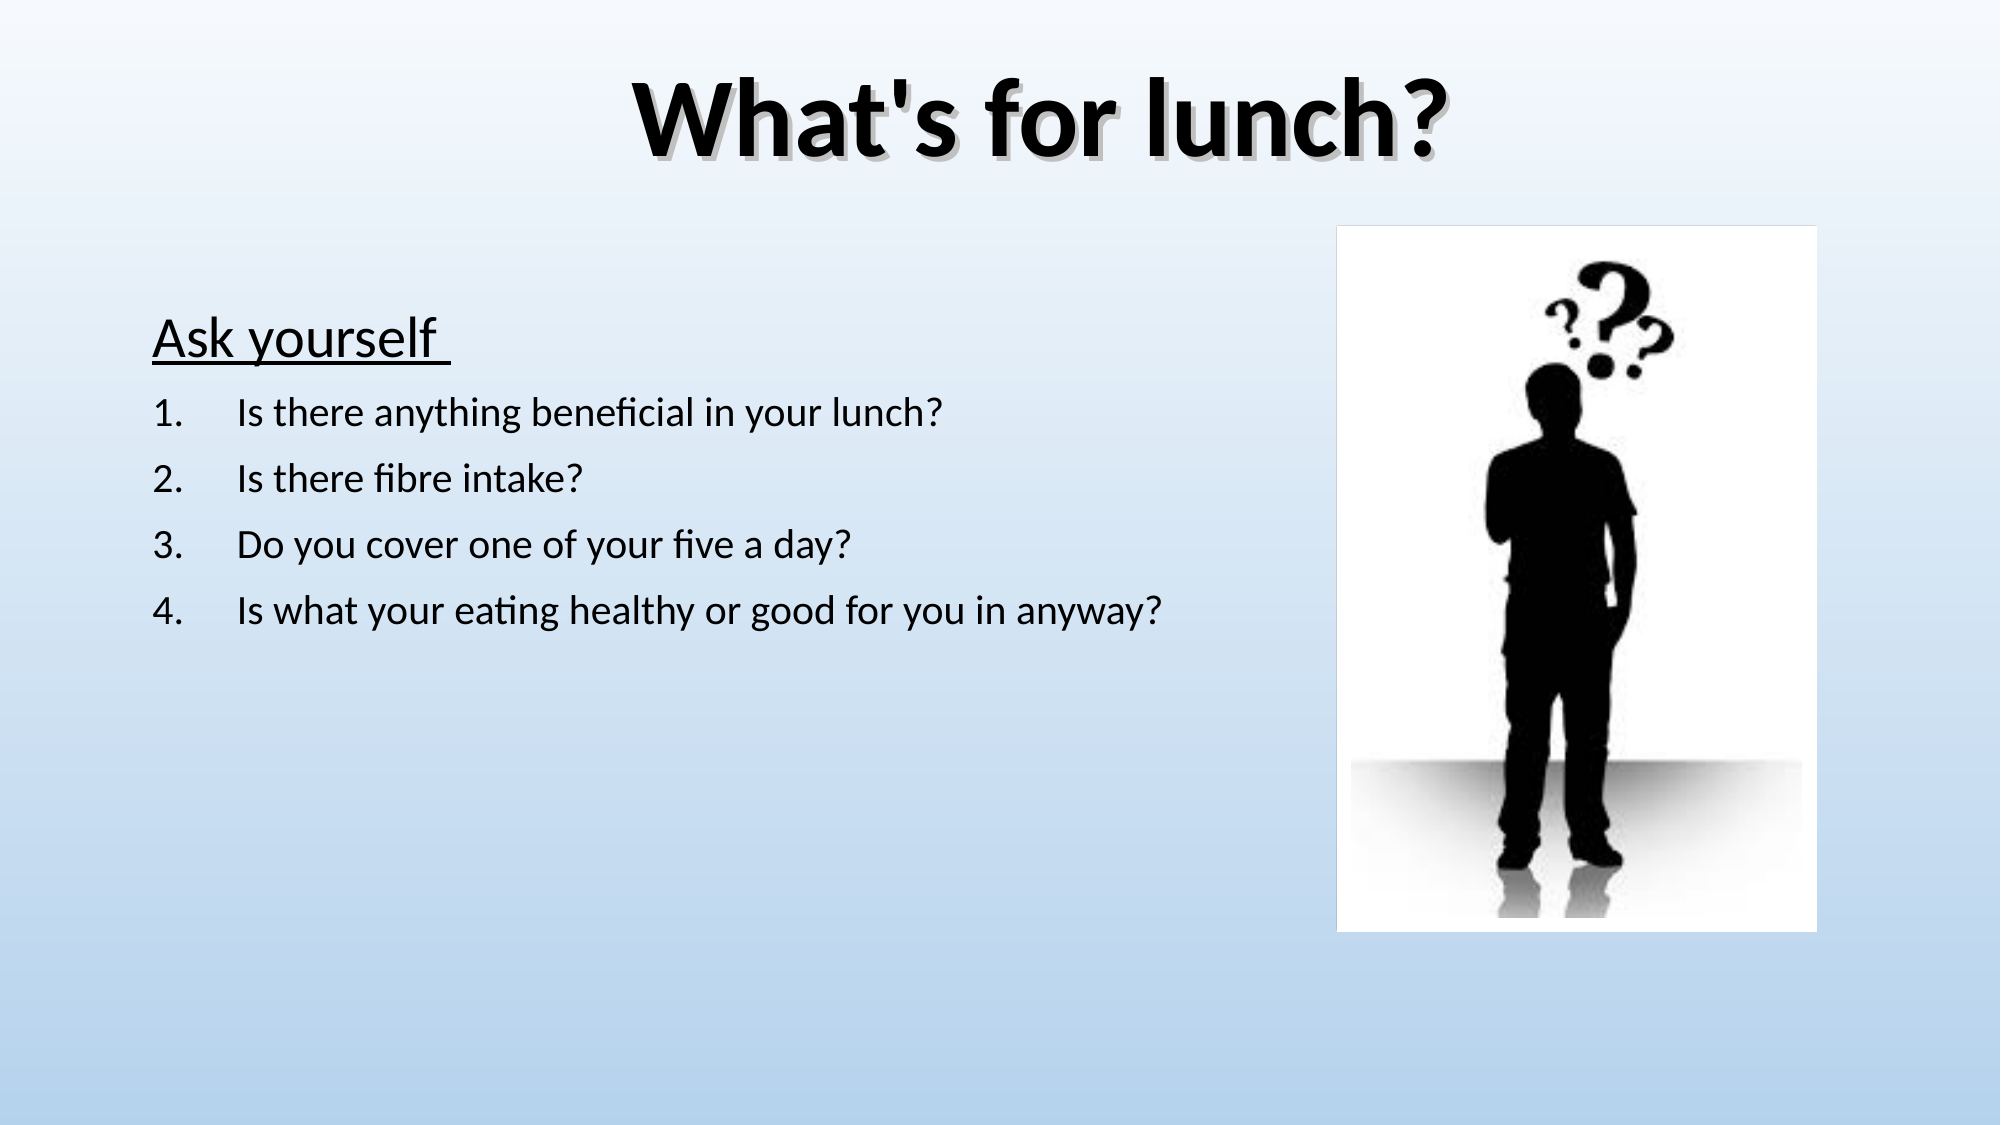

What's for lunch?
# Ask yourself
Is there anything beneficial in your lunch?
Is there fibre intake?
Do you cover one of your five a day?
Is what your eating healthy or good for you in anyway?